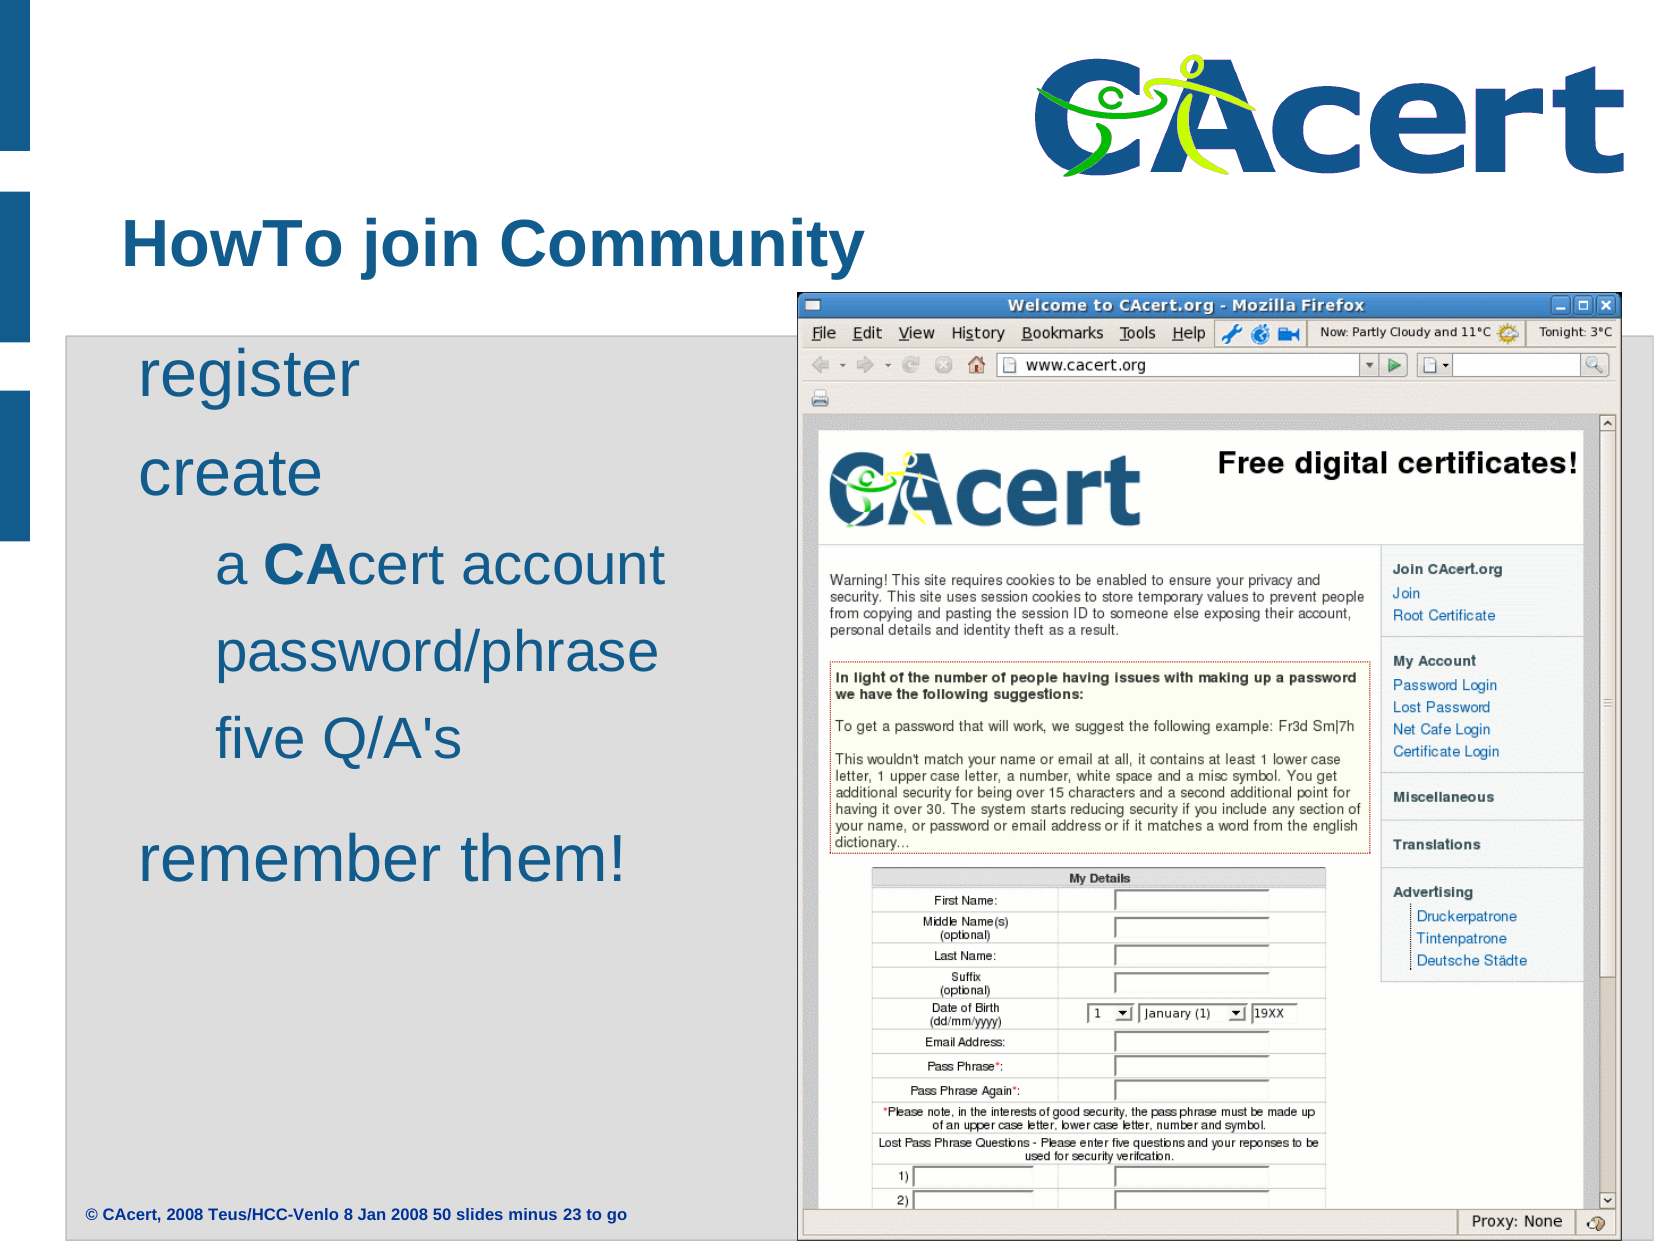

# HowTo join Community
register
create
a CAcert account
password/phrase
five Q/A's
remember them!